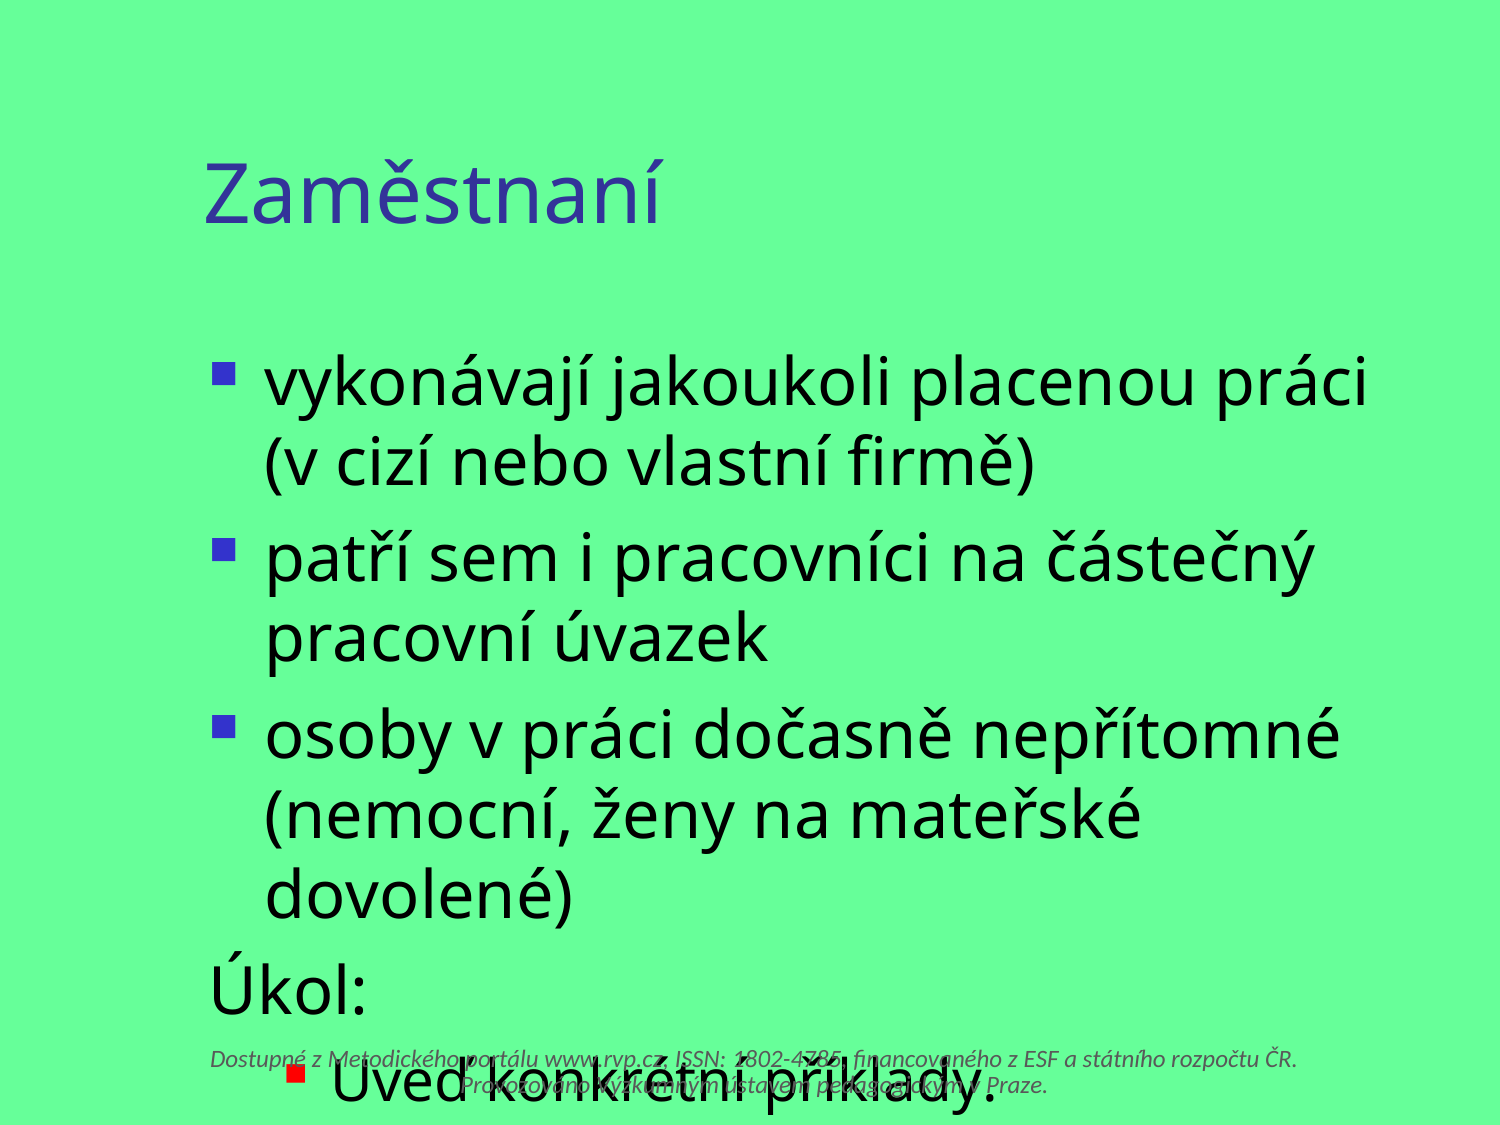

# Zaměstnaní
vykonávají jakoukoli placenou práci
(v cizí nebo vlastní firmě)
patří sem i pracovníci na částečný pracovní úvazek
osoby v práci dočasně nepřítomné (nemocní, ženy na mateřské dovolené)
Úkol:
Uveď konkrétní příklady.
Dostupné z Metodického portálu www.rvp.cz, ISSN: 1802-4785, financovaného z ESF a státního rozpočtu ČR. Provozováno Výzkumným ústavem pedagogickým v Praze.